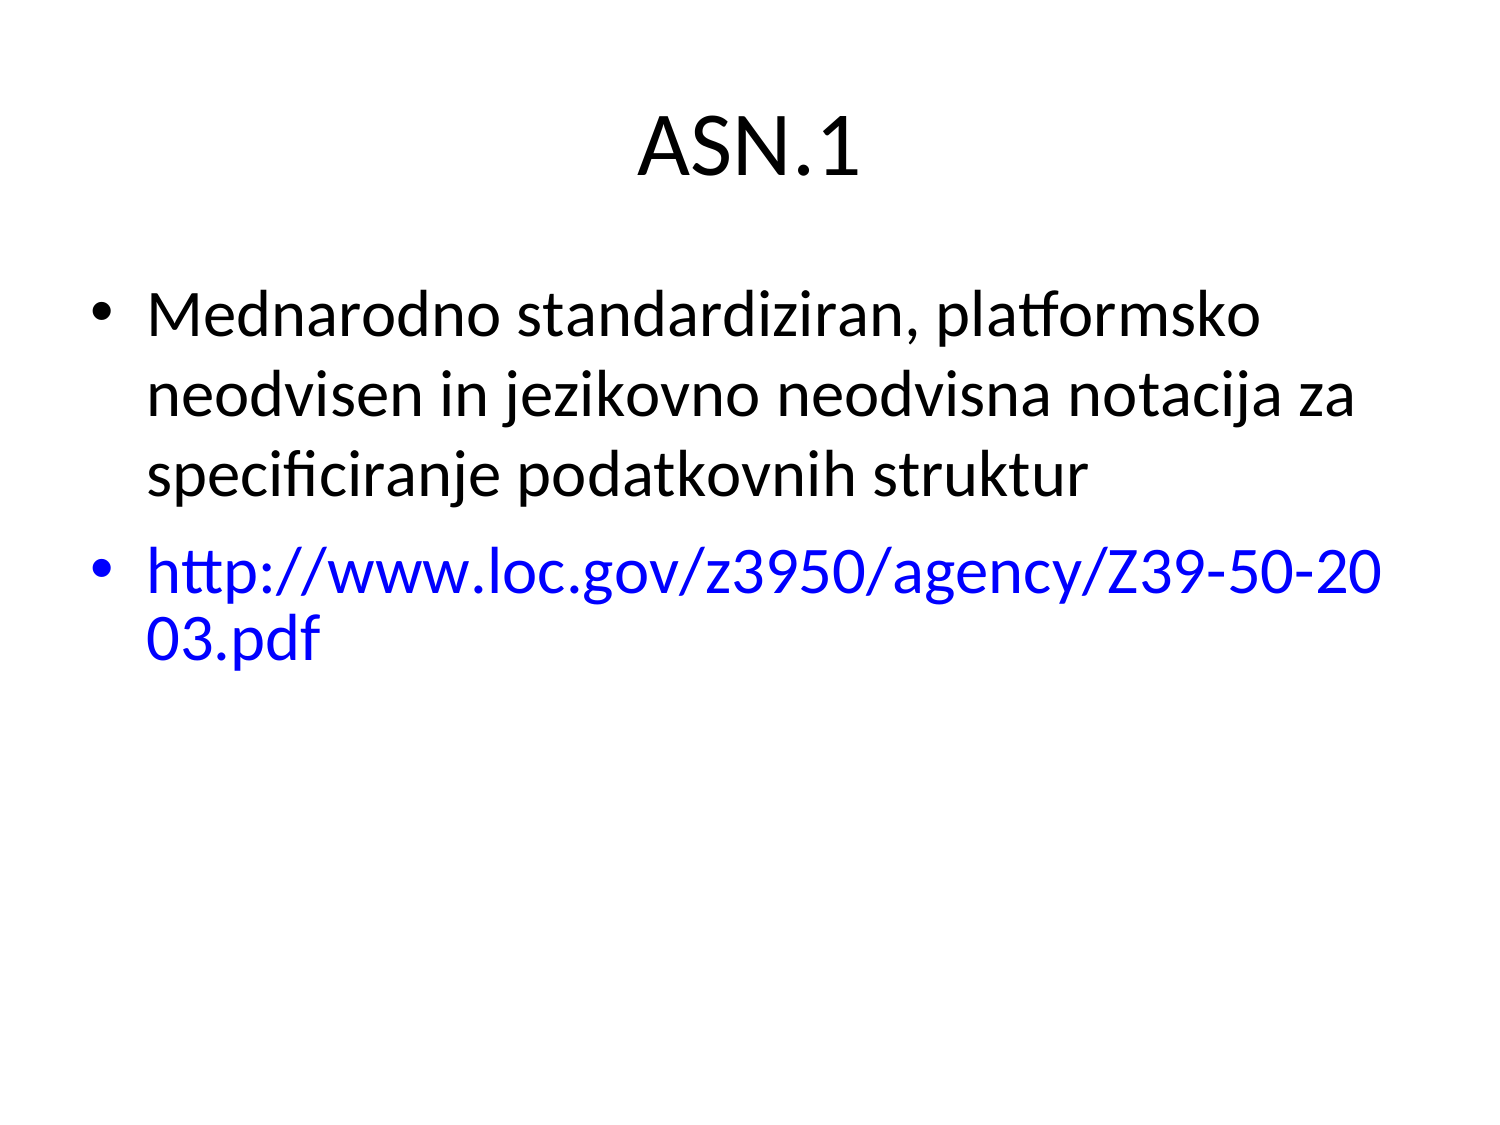

# ASN.1
Mednarodno standardiziran, platformsko neodvisen in jezikovno neodvisna notacija za specificiranje podatkovnih struktur
http://www.loc.gov/z3950/agency/Z39-50-2003.pdf